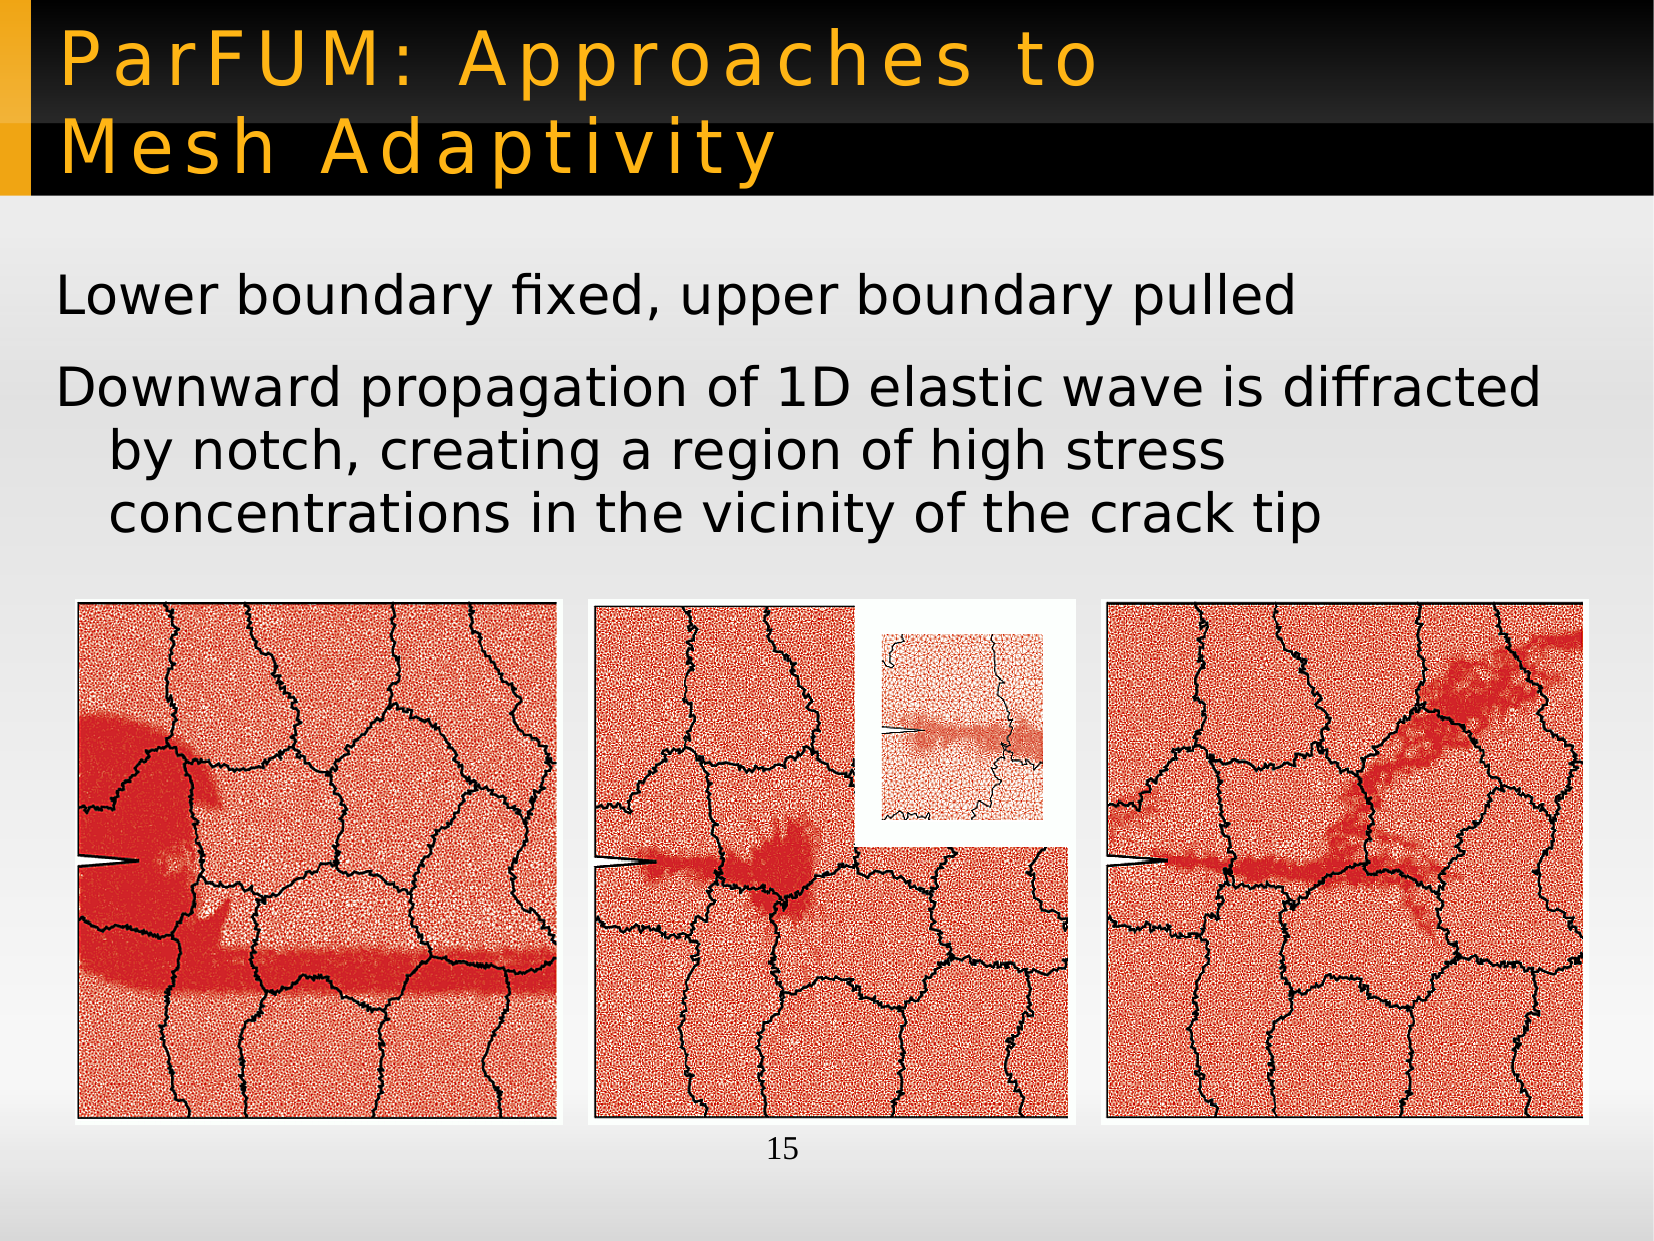

# ParFUM: Approaches to Mesh Adaptivity
Lower boundary fixed, upper boundary pulled
Downward propagation of 1D elastic wave is diﬀracted by notch, creating a region of high stress concentrations in the vicinity of the crack tip
15